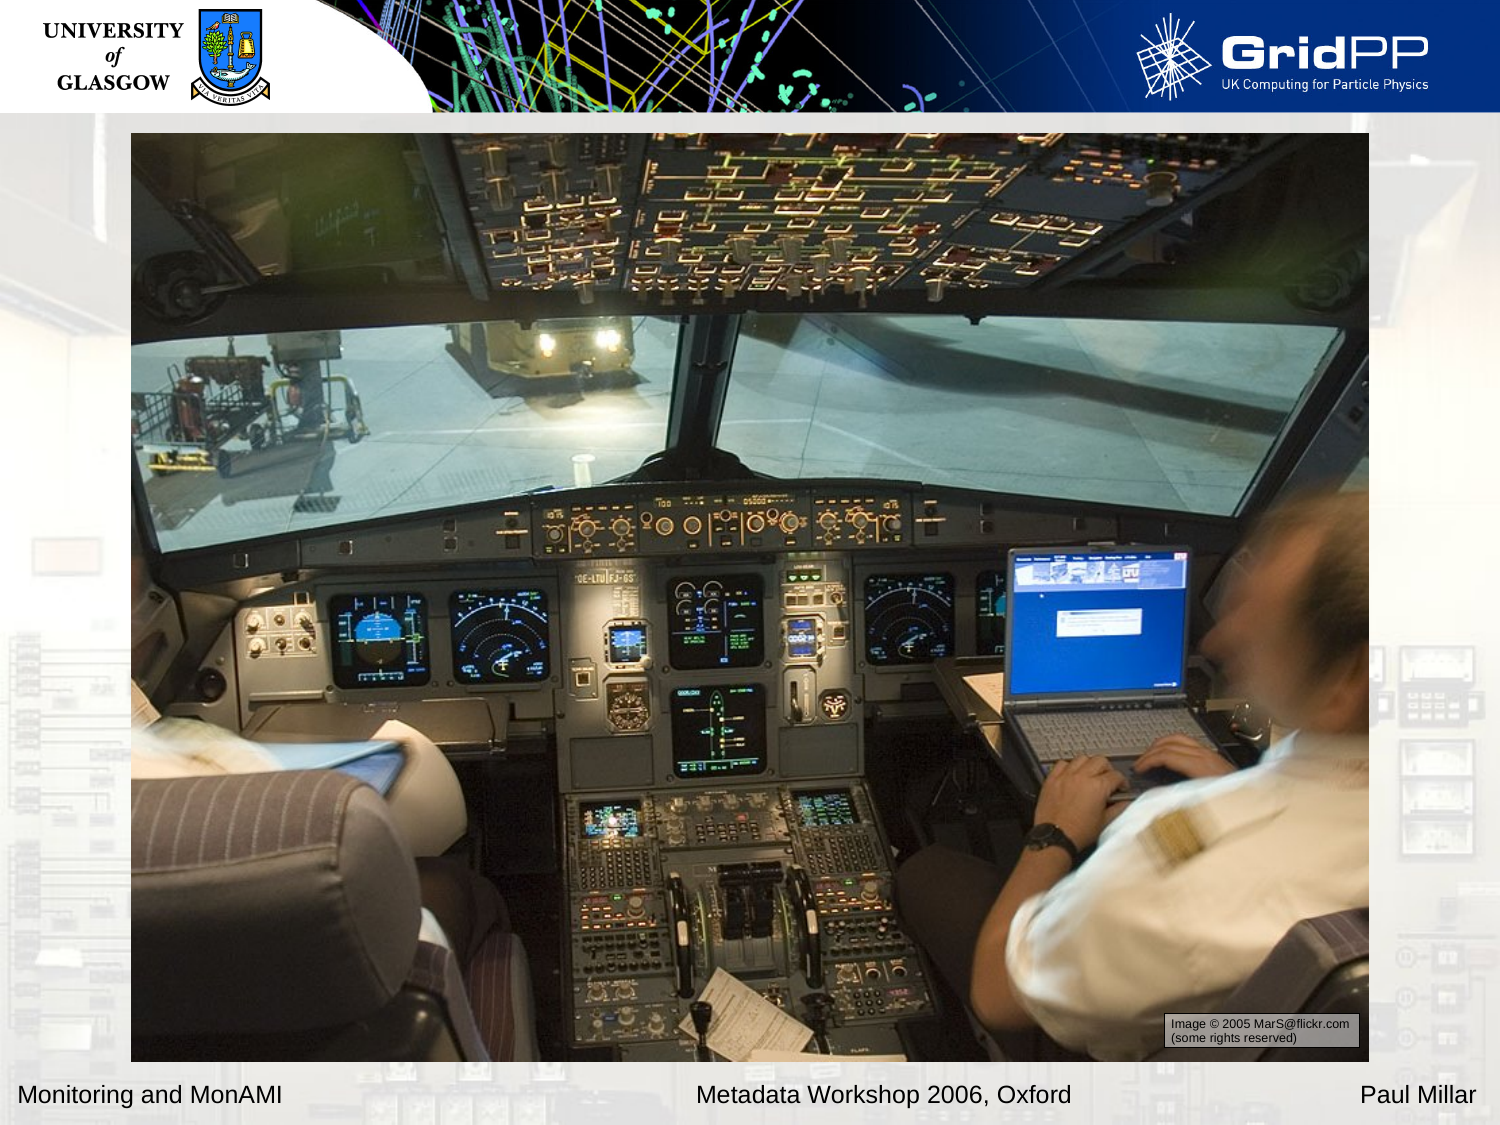

Image © 2005 MarS@flickr.com
(some rights reserved)